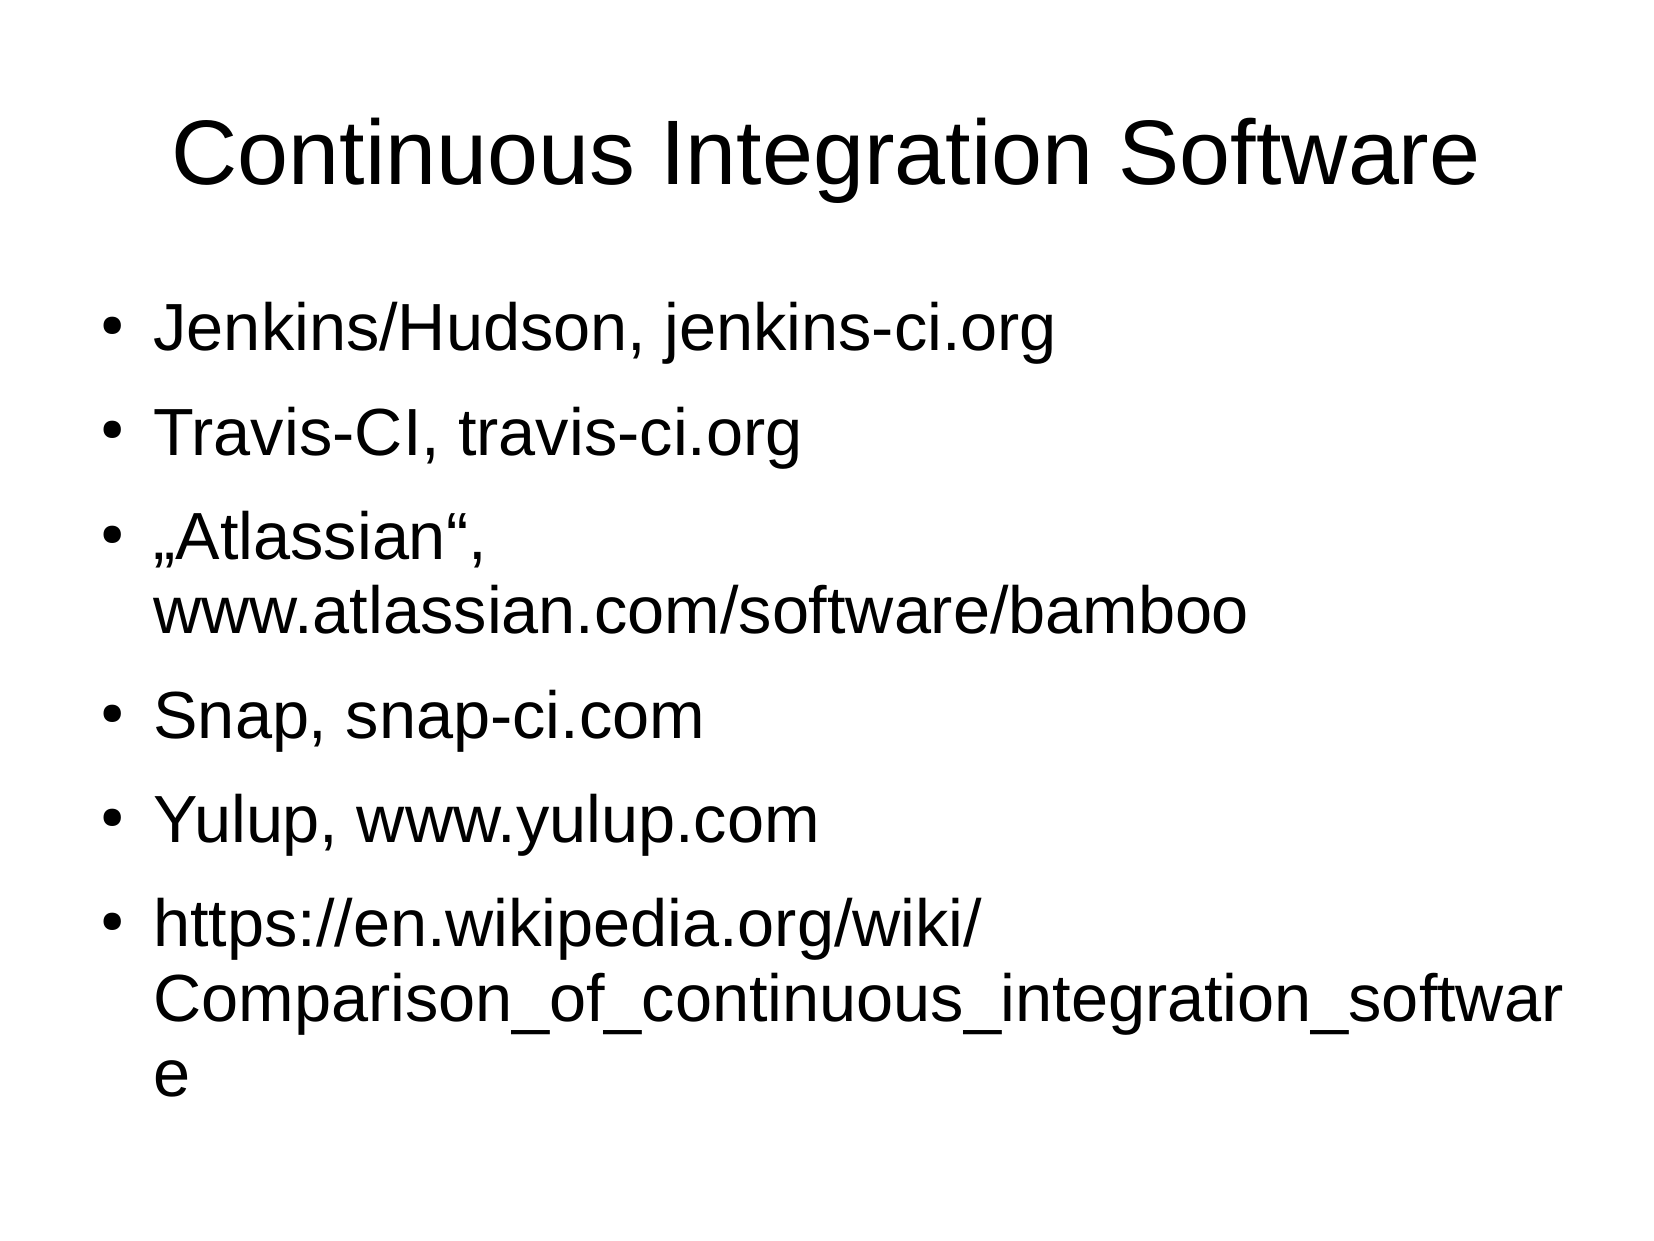

# Continuous Integration Software
Jenkins/Hudson, jenkins-ci.org
Travis-CI, travis-ci.org
„Atlassian“, www.atlassian.com/software/bamboo
Snap, snap-ci.com
Yulup, www.yulup.com
https://en.wikipedia.org/wiki/Comparison_of_continuous_integration_software